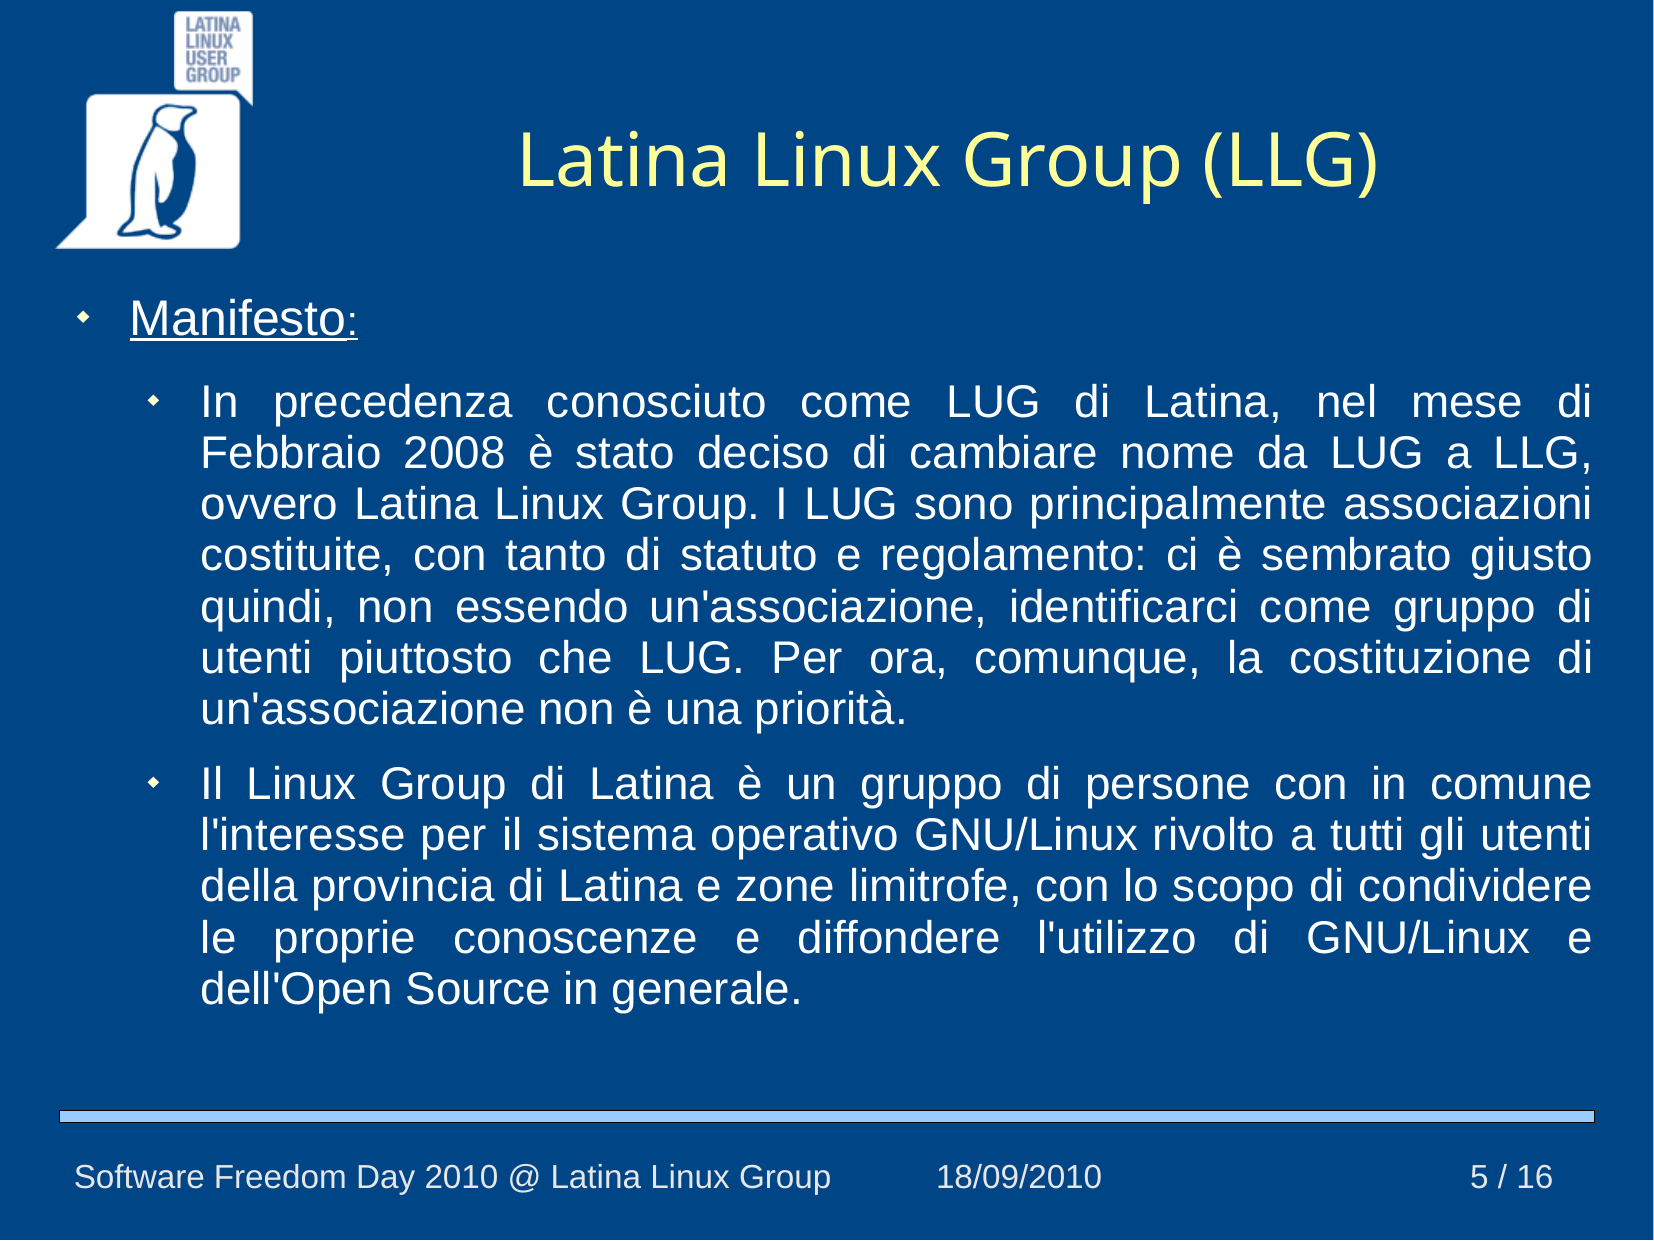

# Latina Linux Group (LLG)
Manifesto:
In precedenza conosciuto come LUG di Latina, nel mese di Febbraio 2008 è stato deciso di cambiare nome da LUG a LLG, ovvero Latina Linux Group. I LUG sono principalmente associazioni costituite, con tanto di statuto e regolamento: ci è sembrato giusto quindi, non essendo un'associazione, identificarci come gruppo di utenti piuttosto che LUG. Per ora, comunque, la costituzione di un'associazione non è una priorità.
Il Linux Group di Latina è un gruppo di persone con in comune l'interesse per il sistema operativo GNU/Linux rivolto a tutti gli utenti della provincia di Latina e zone limitrofe, con lo scopo di condividere le proprie conoscenze e diffondere l'utilizzo di GNU/Linux e dell'Open Source in generale.